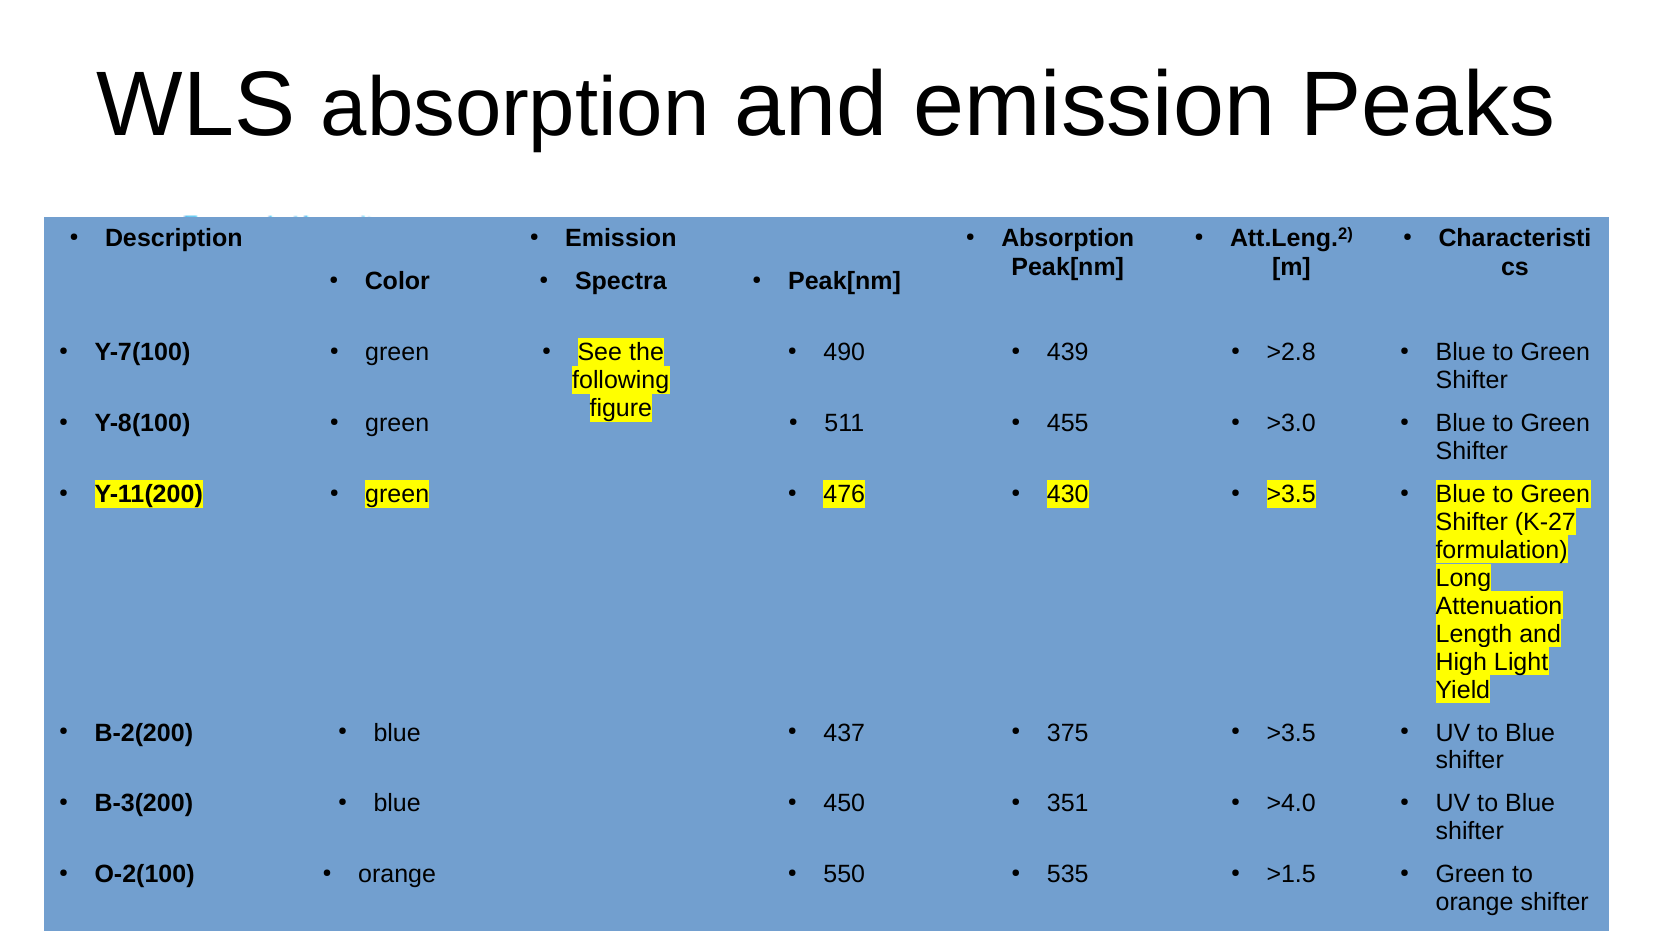

# WLS absorption and emission Peaks
| Description | Emission | | | Absorption Peak[nm] | Att.Leng.2) [m] | Characteristics |
| --- | --- | --- | --- | --- | --- | --- |
| | Color | Spectra | Peak[nm] | | | |
| Y-7(100) | green | See the following figure | 490 | 439 | >2.8 | Blue to Green Shifter |
| Y-8(100) | green | | 511 | 455 | >3.0 | Blue to Green Shifter |
| Y-11(200) | green | | 476 | 430 | >3.5 | Blue to Green Shifter (K-27 formulation) Long Attenuation Length and High Light Yield |
| B-2(200) | blue | | 437 | 375 | >3.5 | UV to Blue shifter |
| B-3(200) | blue | | 450 | 351 | >4.0 | UV to Blue shifter |
| O-2(100) | orange | | 550 | 535 | >1.5 | Green to orange shifter |
| R-3(100) | red | | 610 | 577 | >2.0 | Green to red shifter |
This table from Kuraray Data
http://kuraraypsf.jp/psf/ws.html
Gavrishuk Oleg